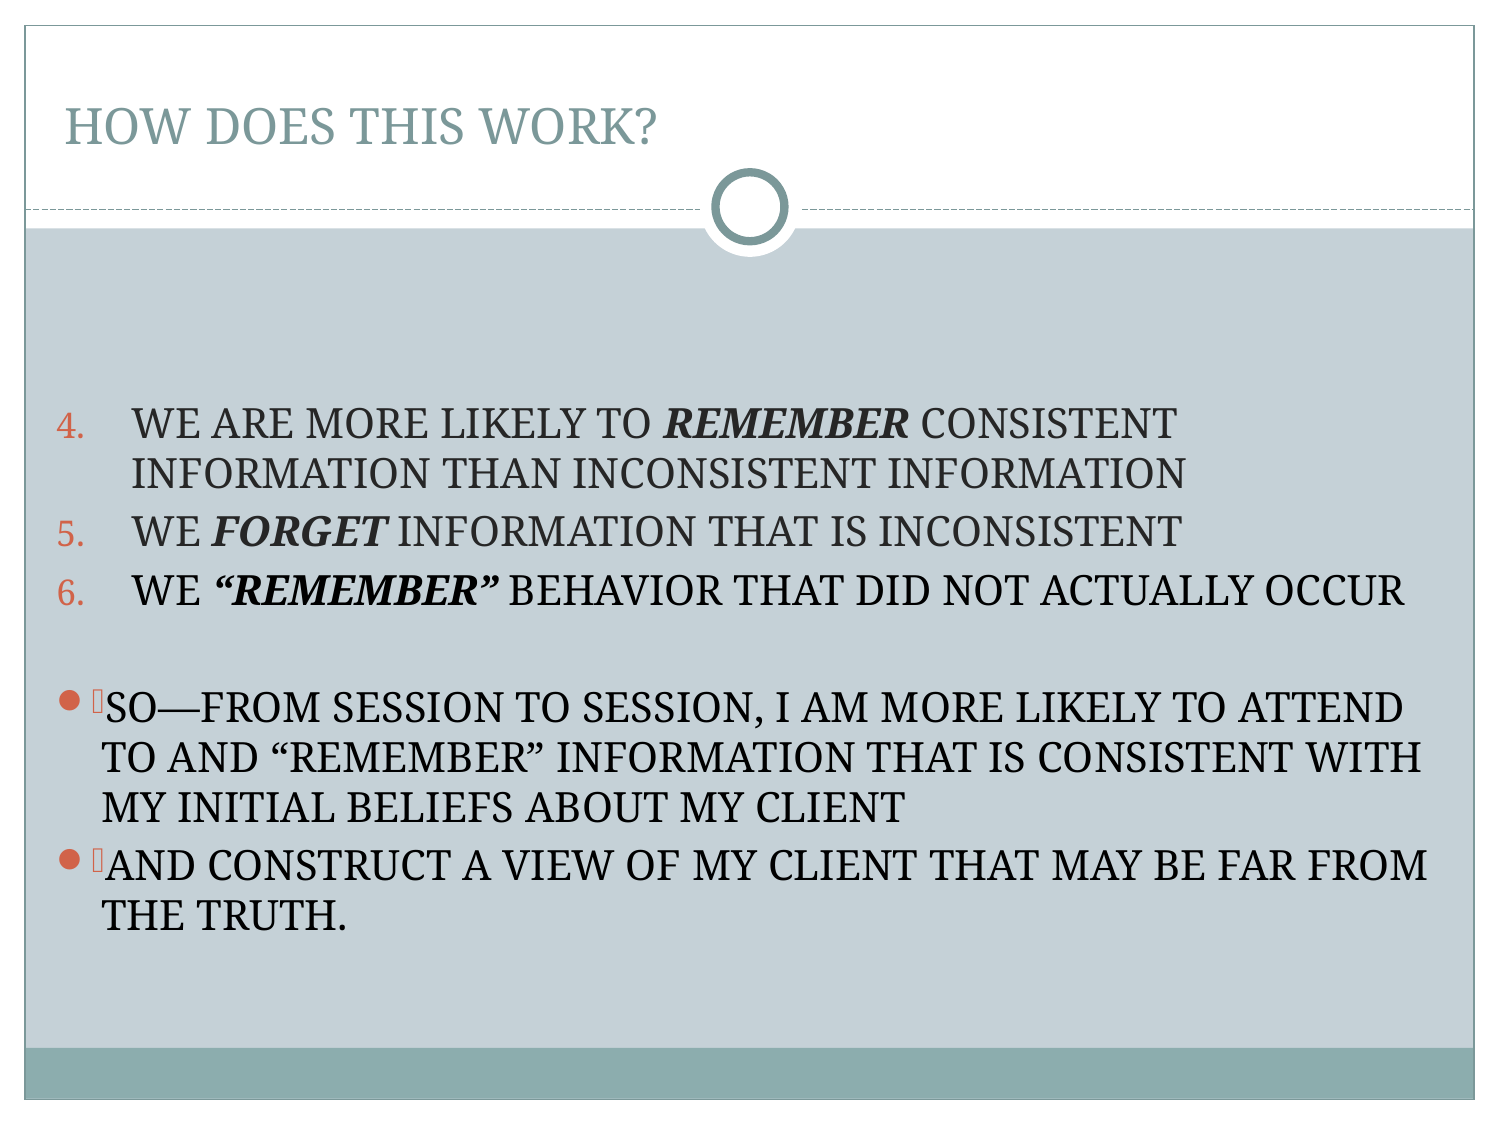

# HOW DOES THIS WORK?
WE ARE MORE LIKELY TO REMEMBER CONSISTENT INFORMATION THAN INCONSISTENT INFORMATION
WE FORGET INFORMATION THAT IS INCONSISTENT
WE “REMEMBER” BEHAVIOR THAT DID NOT ACTUALLY OCCUR
SO—FROM SESSION TO SESSION, I AM MORE LIKELY TO ATTEND TO AND “REMEMBER” INFORMATION THAT IS CONSISTENT WITH MY INITIAL BELIEFS ABOUT MY CLIENT
AND CONSTRUCT A VIEW OF MY CLIENT THAT MAY BE FAR FROM THE TRUTH.